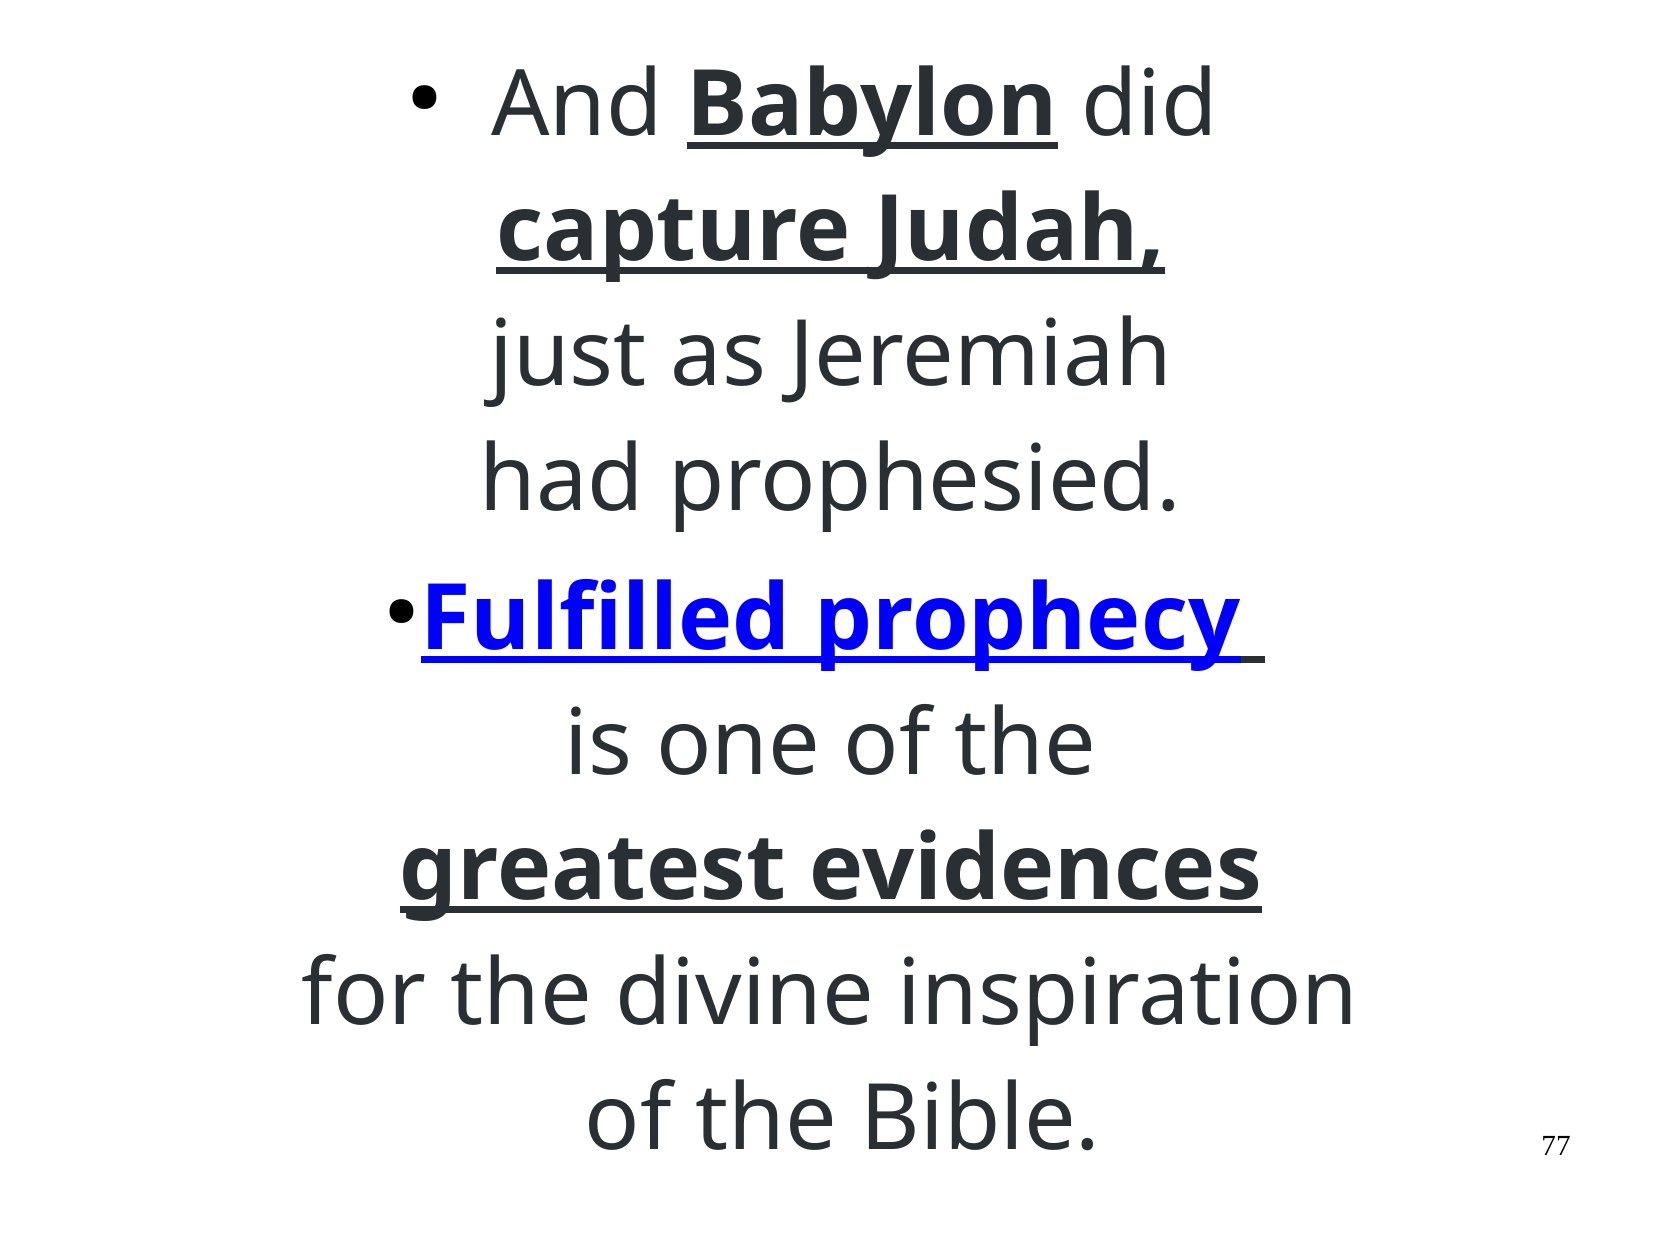

# And Babylon did capture Judah, just as Jeremiah had prophesied.
Fulfilled prophecy
is one of the
greatest evidences
for the divine inspiration
of the Bible.
77